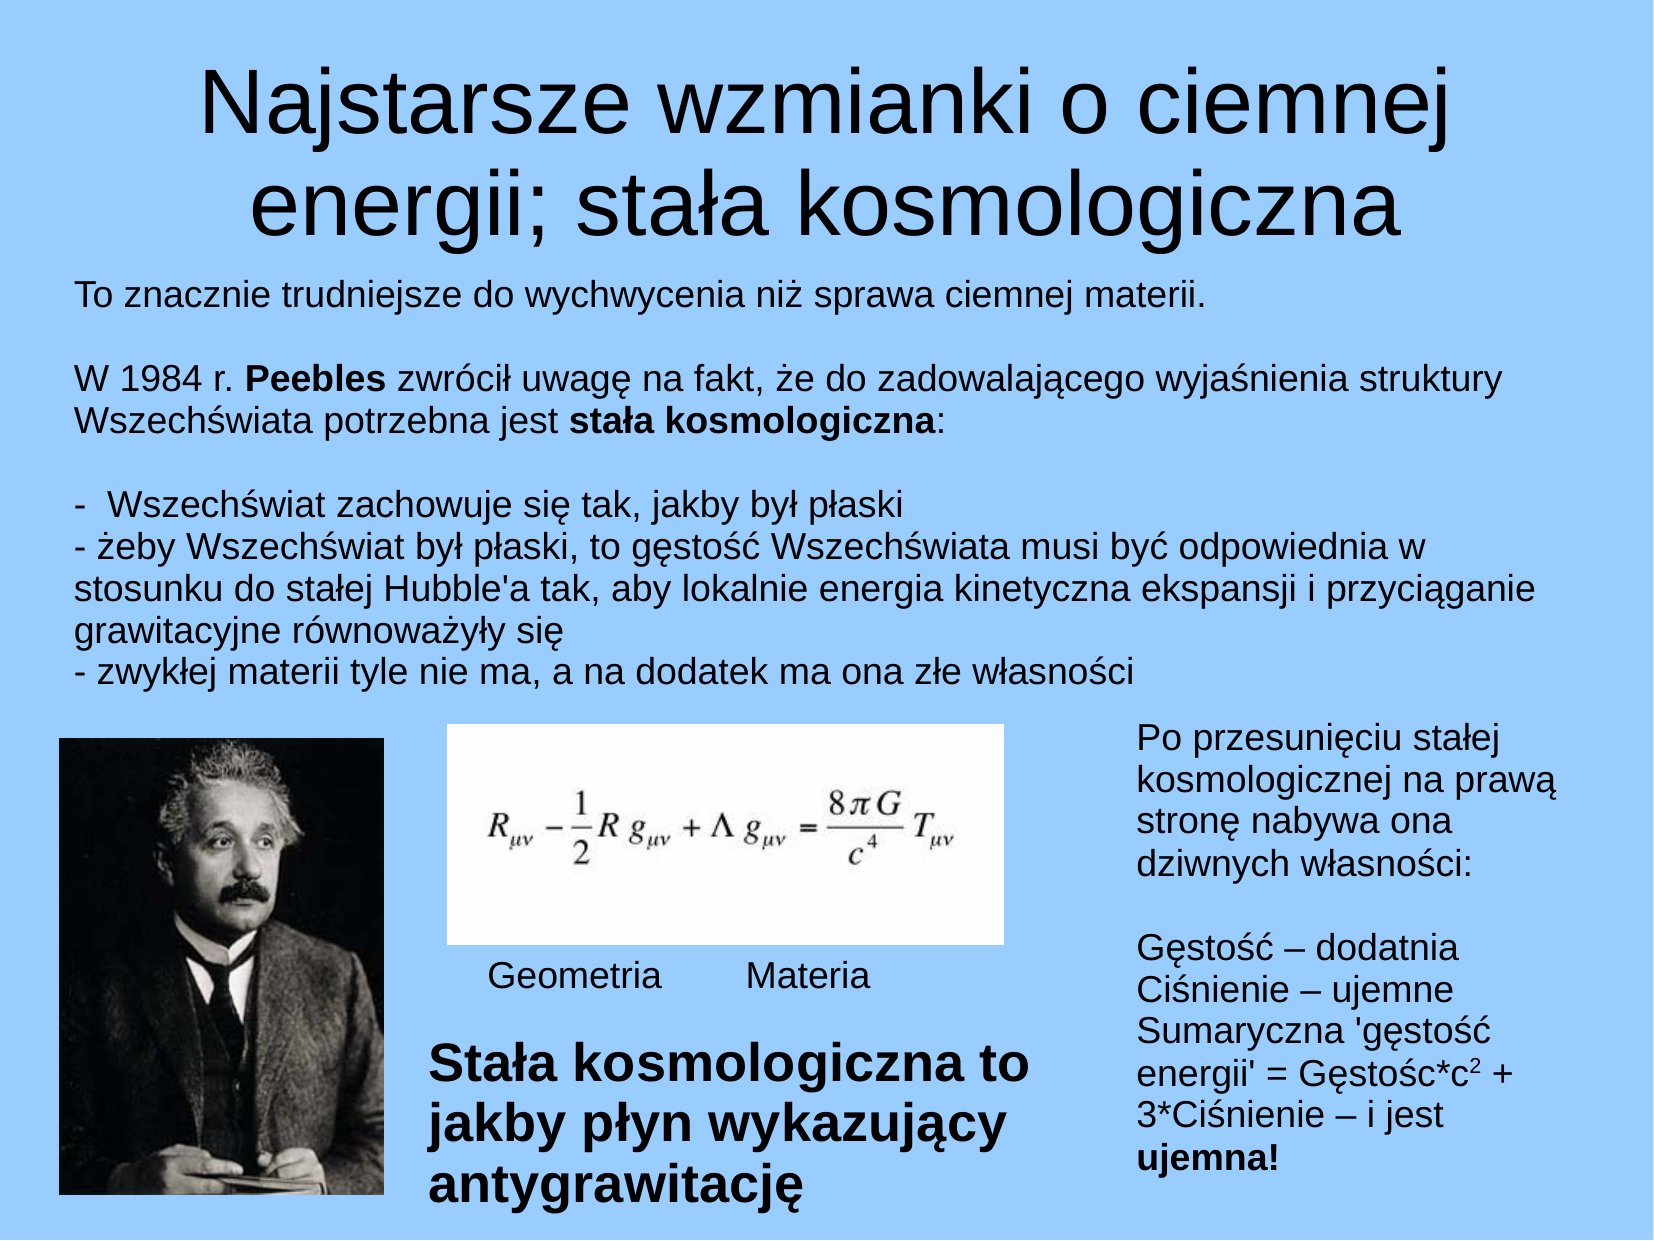

# Najstarsze wzmianki o ciemnej energii; stała kosmologiczna
To znacznie trudniejsze do wychwycenia niż sprawa ciemnej materii.
W 1984 r. Peebles zwrócił uwagę na fakt, że do zadowalającego wyjaśnienia struktury Wszechświata potrzebna jest stała kosmologiczna:
- Wszechświat zachowuje się tak, jakby był płaski
- żeby Wszechświat był płaski, to gęstość Wszechświata musi być odpowiednia w stosunku do stałej Hubble'a tak, aby lokalnie energia kinetyczna ekspansji i przyciąganie grawitacyjne równoważyły się
- zwykłej materii tyle nie ma, a na dodatek ma ona złe własności
Po przesunięciu stałej kosmologicznej na prawą stronę nabywa ona dziwnych własności:
Gęstość – dodatnia
Ciśnienie – ujemne
Sumaryczna 'gęstość energii' = Gęstośc*c2 + 3*Ciśnienie – i jest ujemna!
Geometria Materia
Stała kosmologiczna to jakby płyn wykazujący antygrawitację